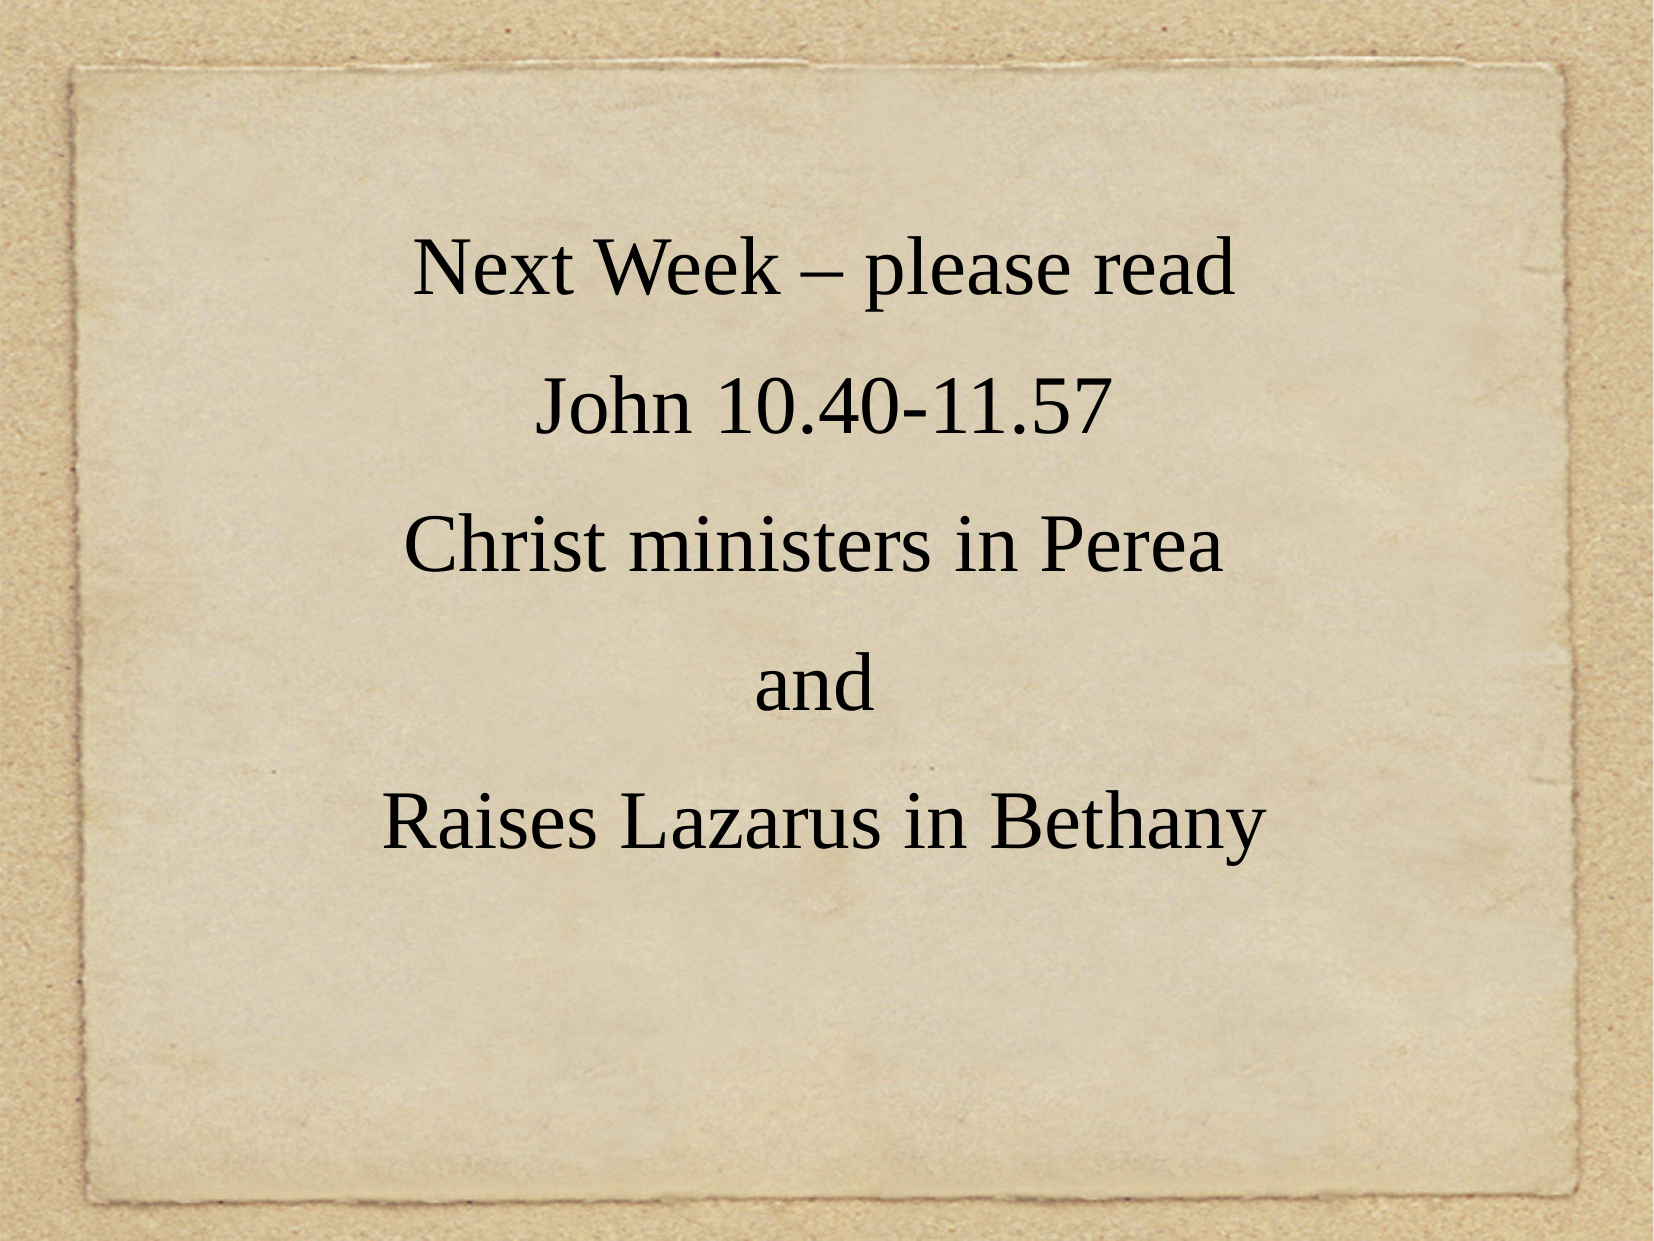

Next Week – please read
John 10.40-11.57
Christ ministers in Perea
and
Raises Lazarus in Bethany